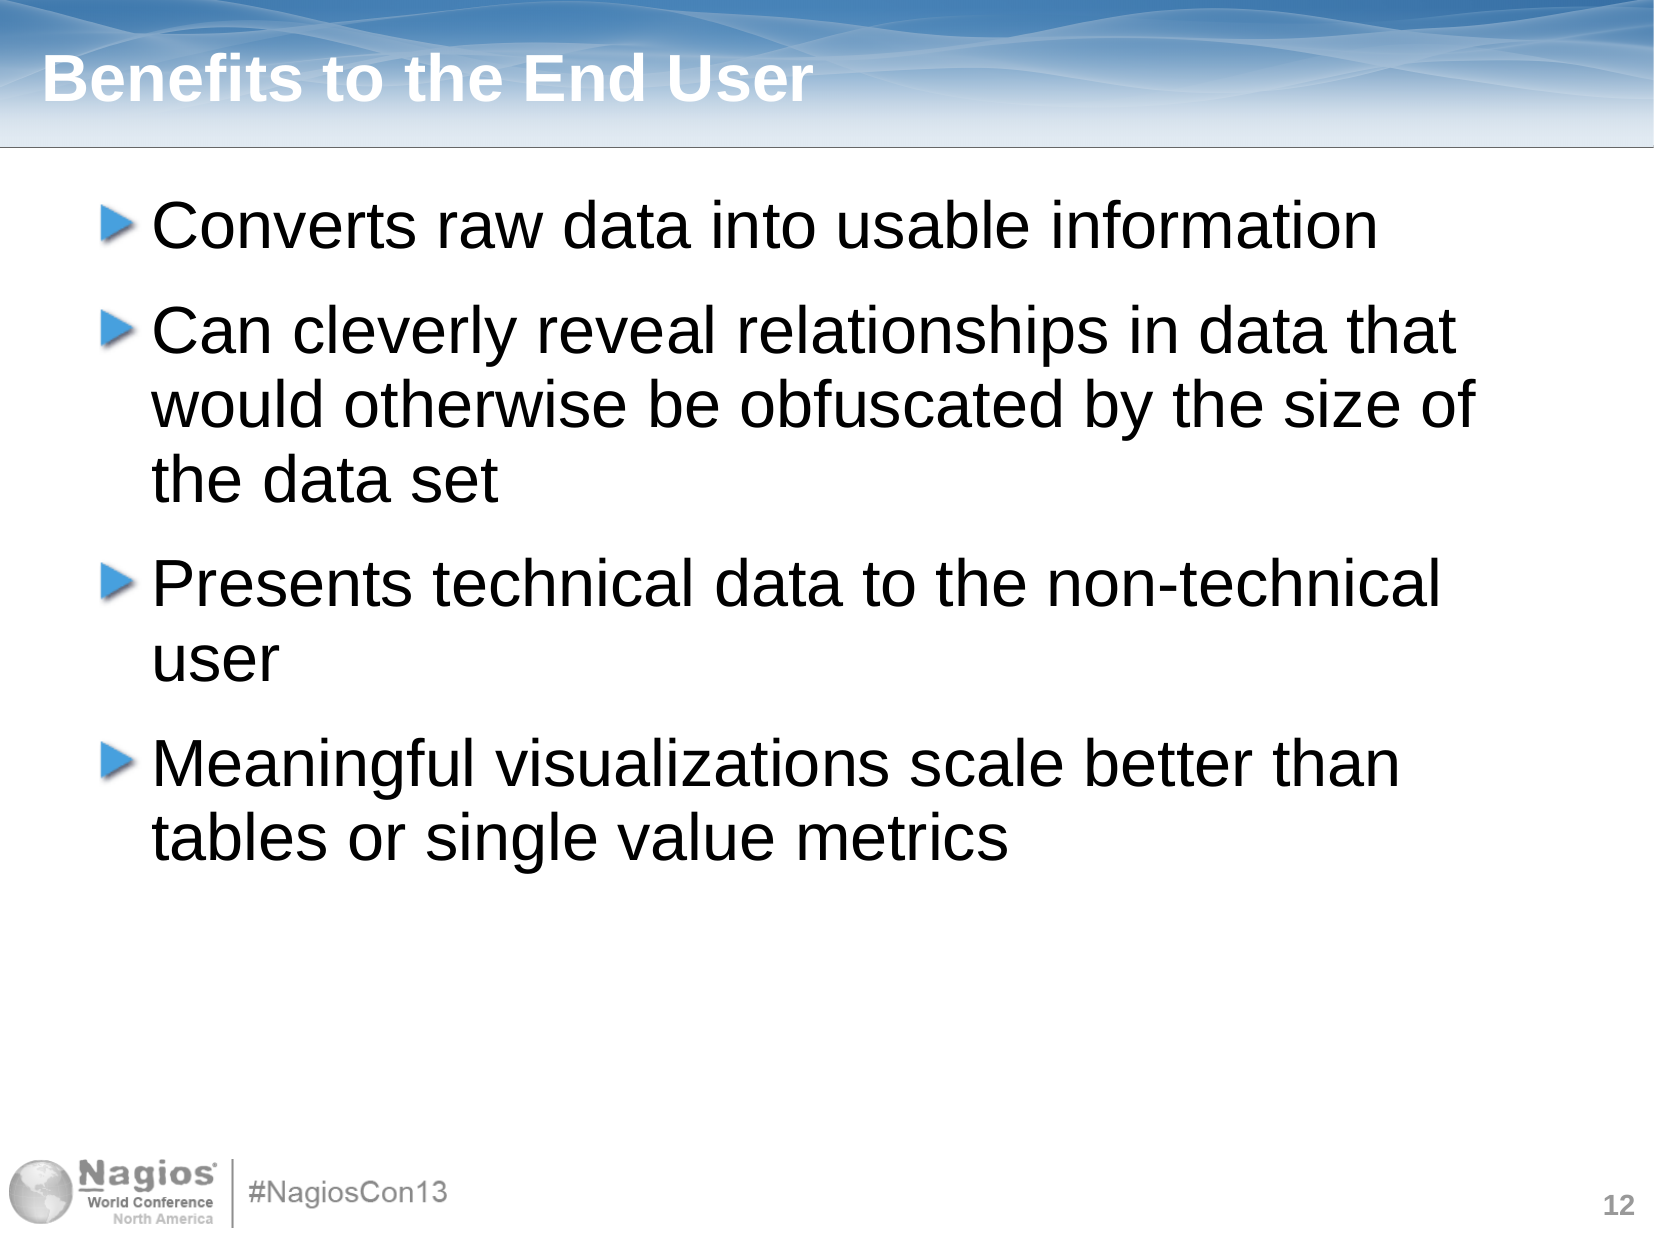

# Benefits to the End User
Converts raw data into usable information
Can cleverly reveal relationships in data that would otherwise be obfuscated by the size of the data set
Presents technical data to the non-technical user
Meaningful visualizations scale better than tables or single value metrics
12